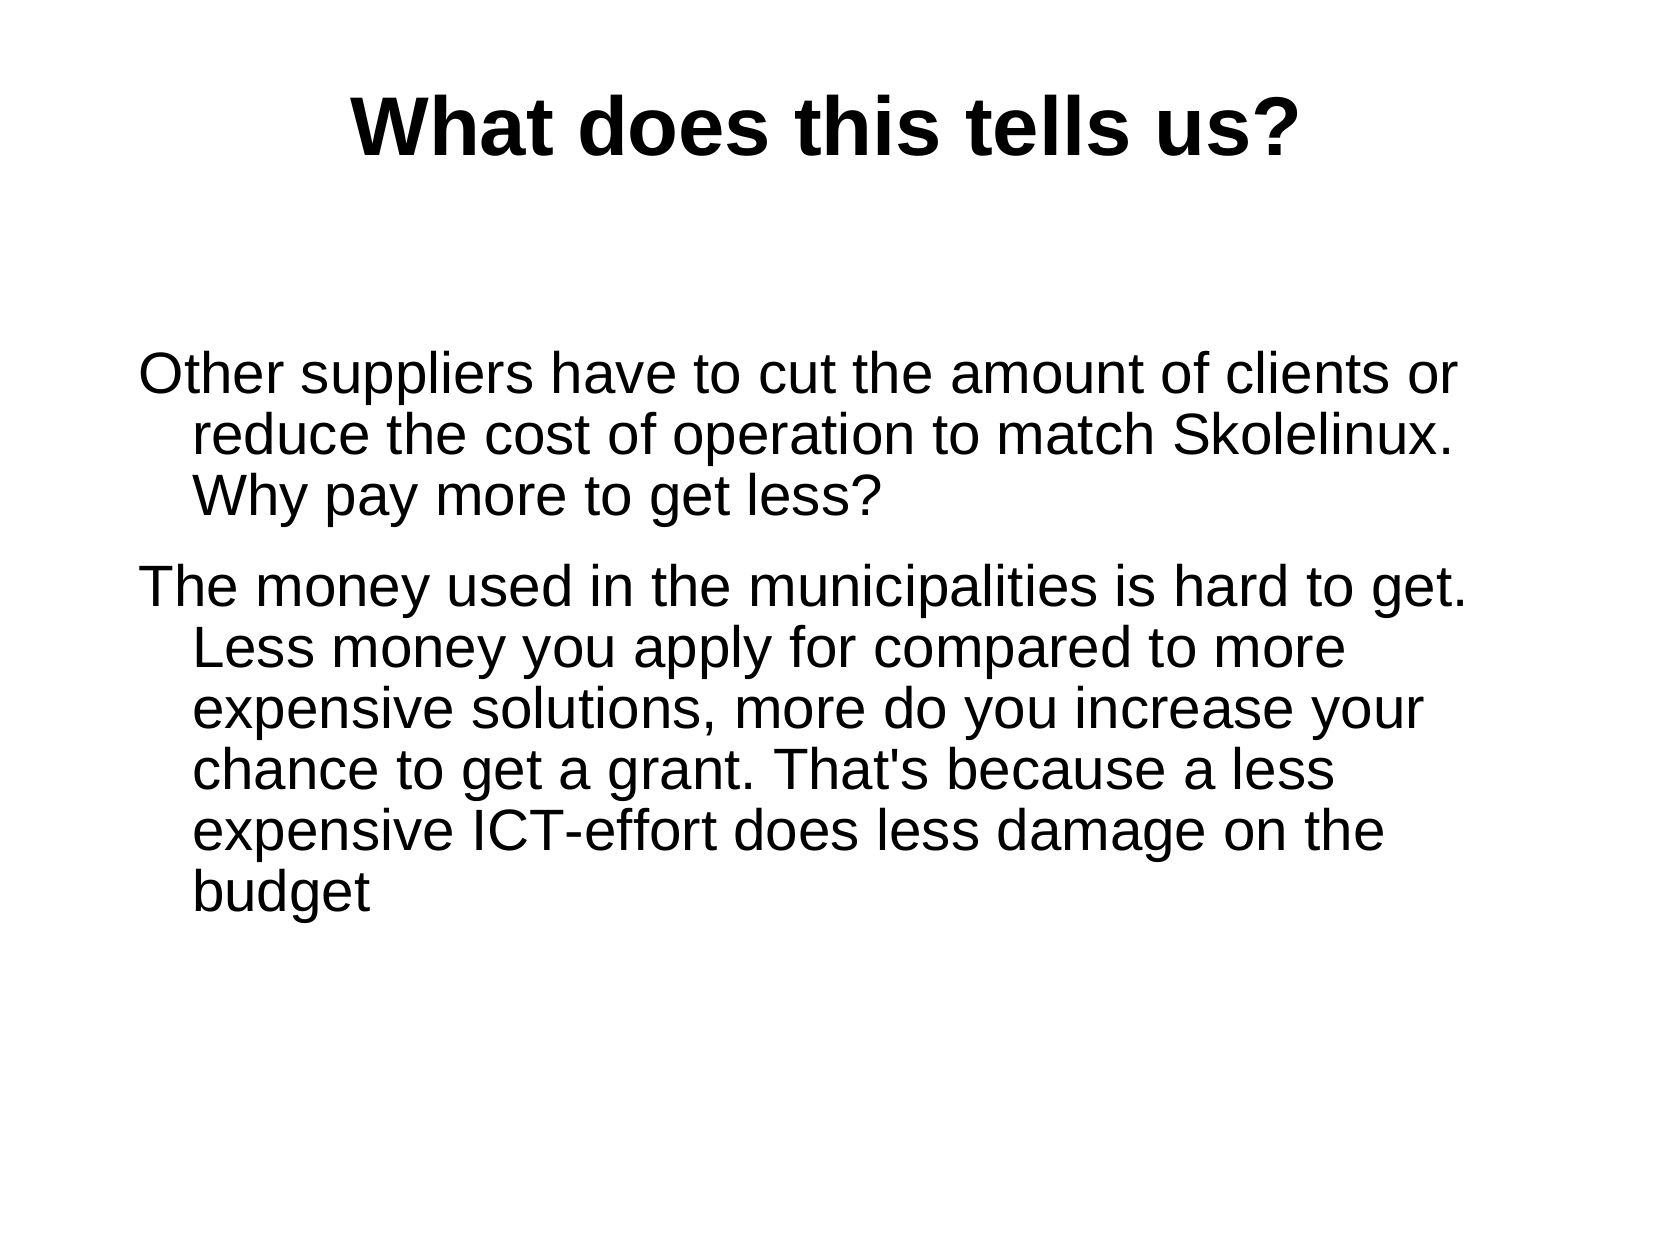

# What does this tells us?
Other suppliers have to cut the amount of clients or reduce the cost of operation to match Skolelinux. Why pay more to get less?
The money used in the municipalities is hard to get. Less money you apply for compared to more expensive solutions, more do you increase your chance to get a grant. That's because a less expensive ICT-effort does less damage on the budget